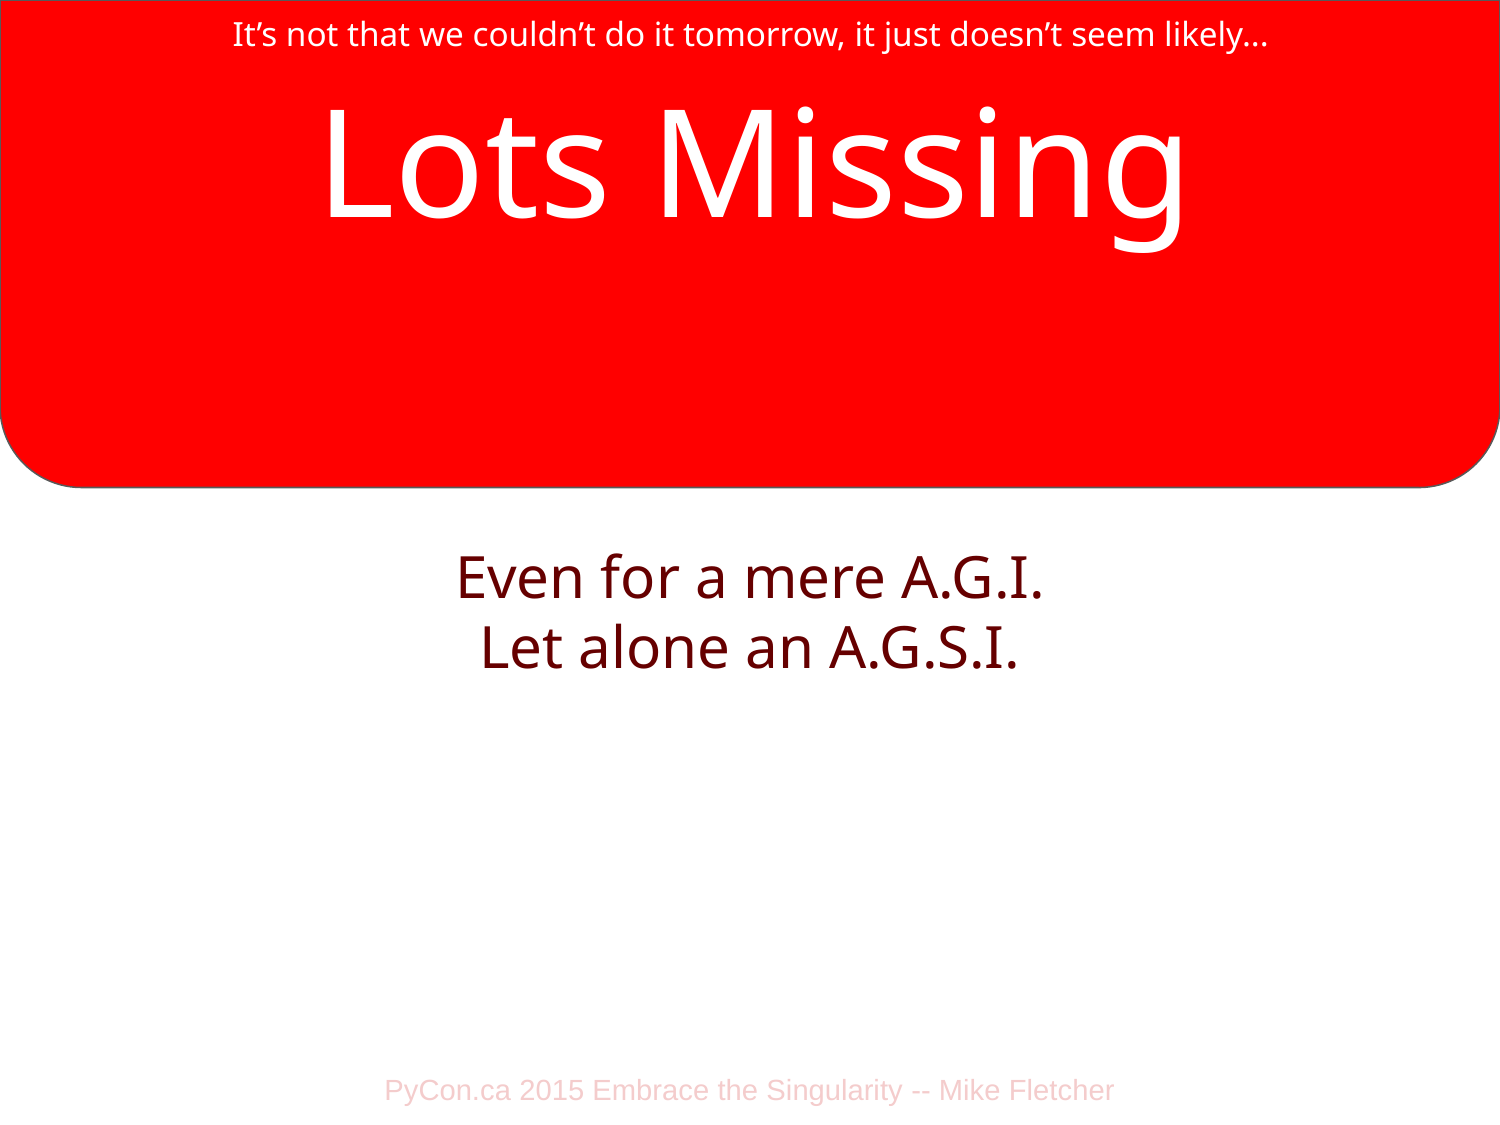

It’s not that we couldn’t do it tomorrow, it just doesn’t seem likely...
# Lots Missing
Even for a mere A.G.I.
Let alone an A.G.S.I.